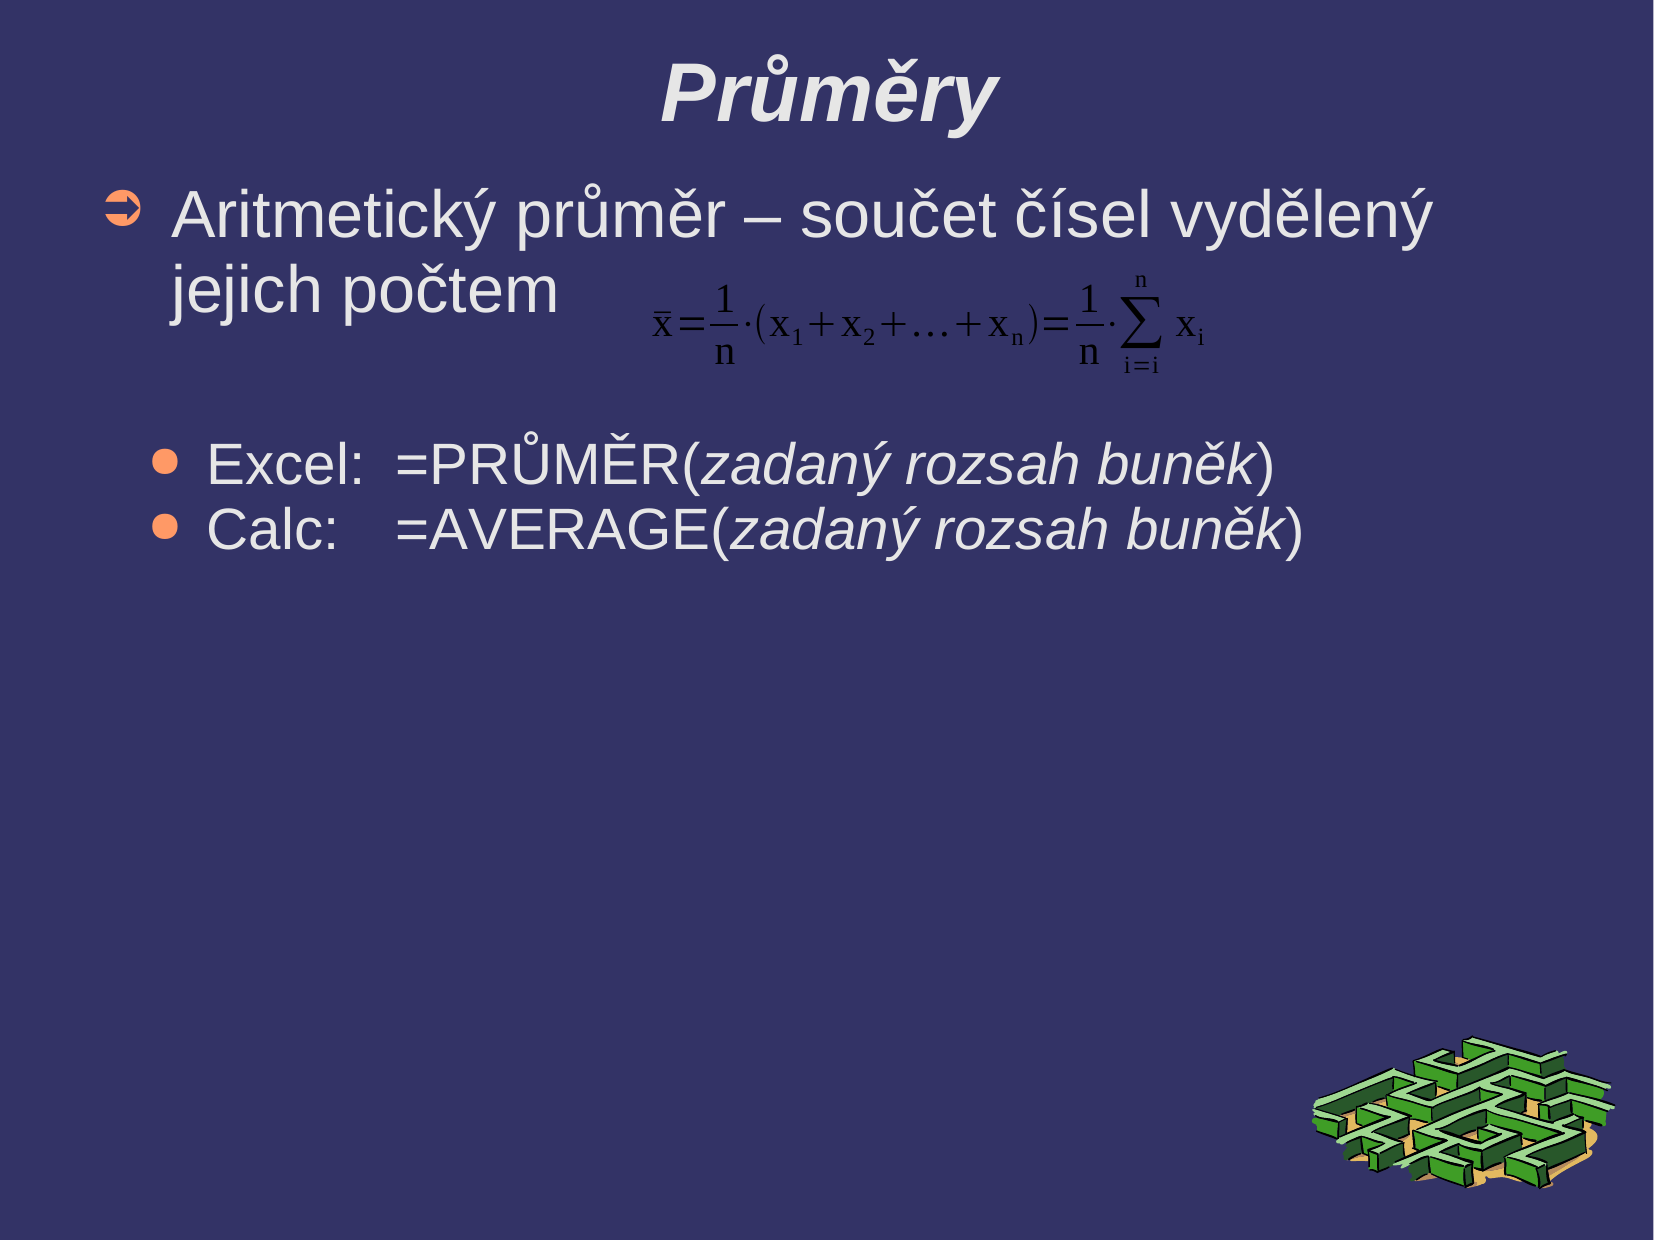

# Průměry
Aritmetický průměr – součet čísel vydělený jejich počtem
Excel: 	=PRŮMĚR(zadaný rozsah buněk)
Calc:	=AVERAGE(zadaný rozsah buněk)